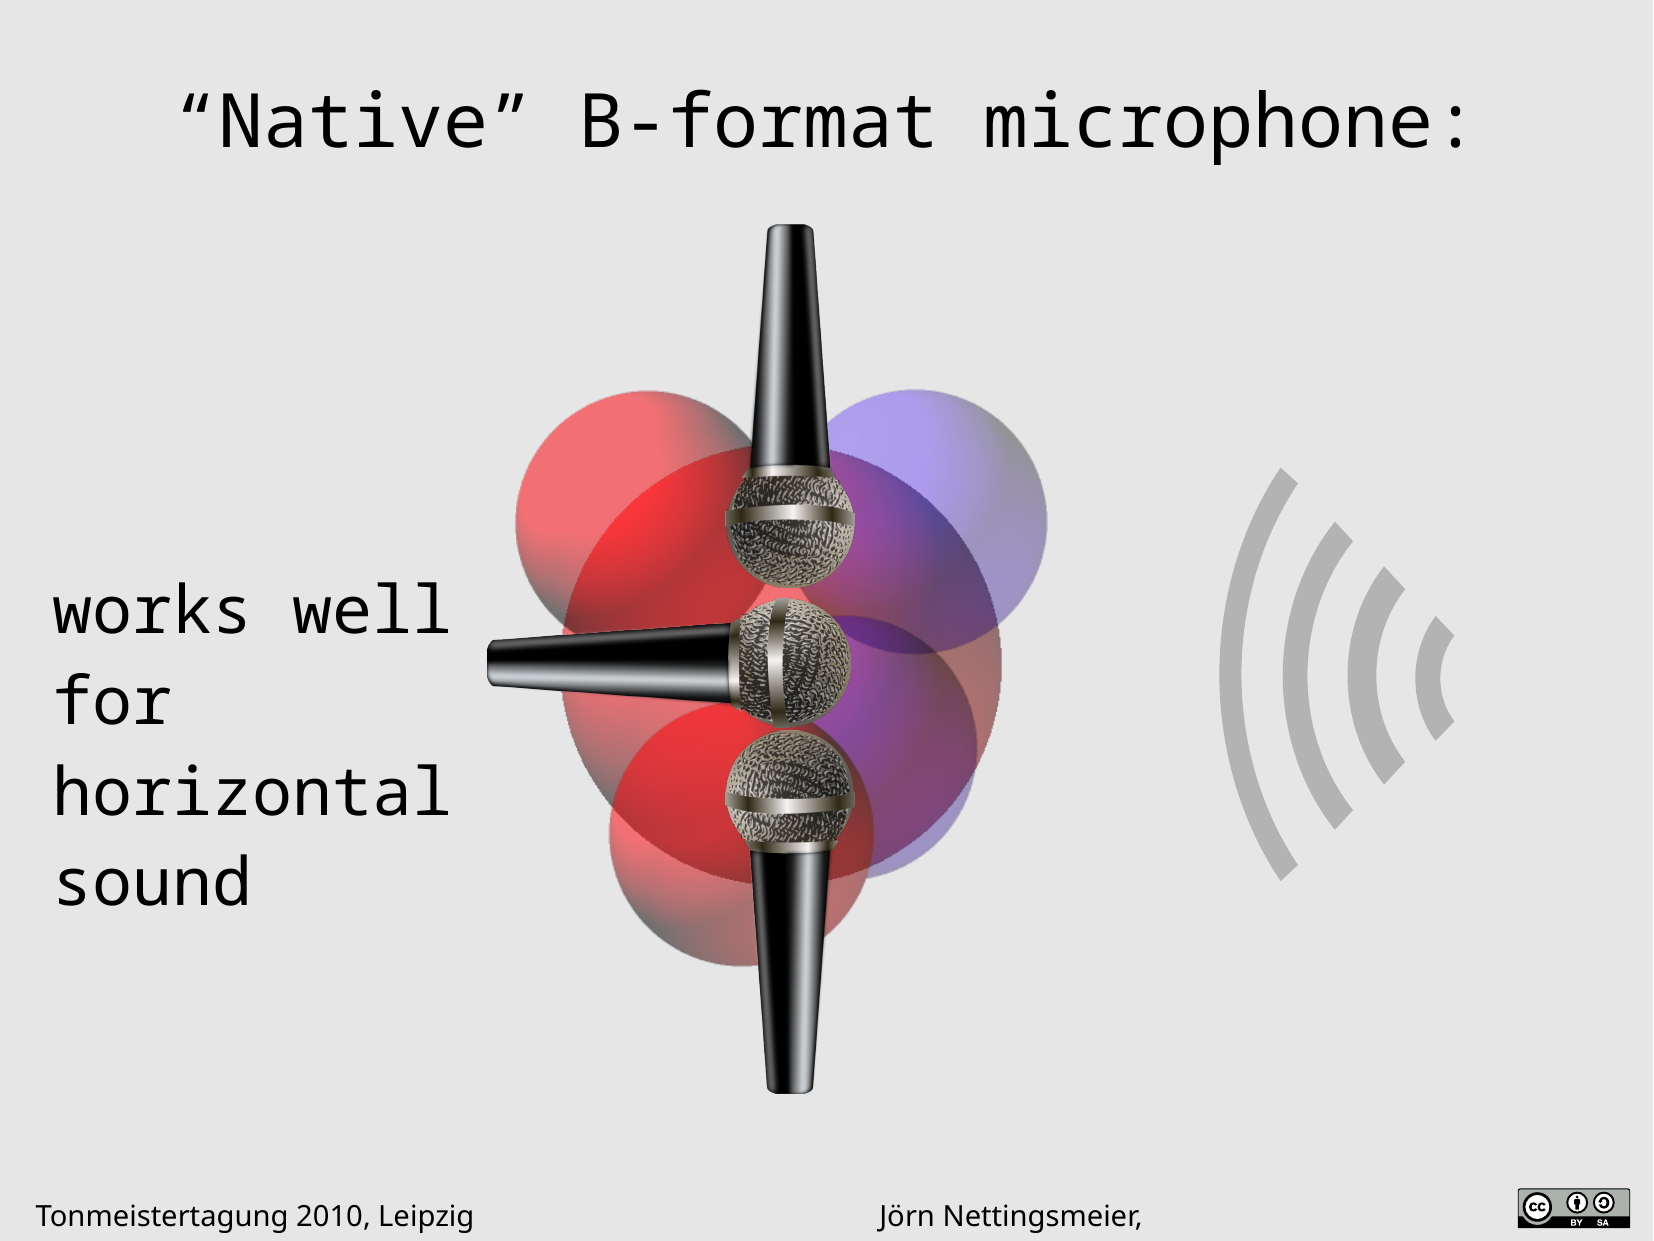

# “Native” B-format microphone:
works well for horizontal sound